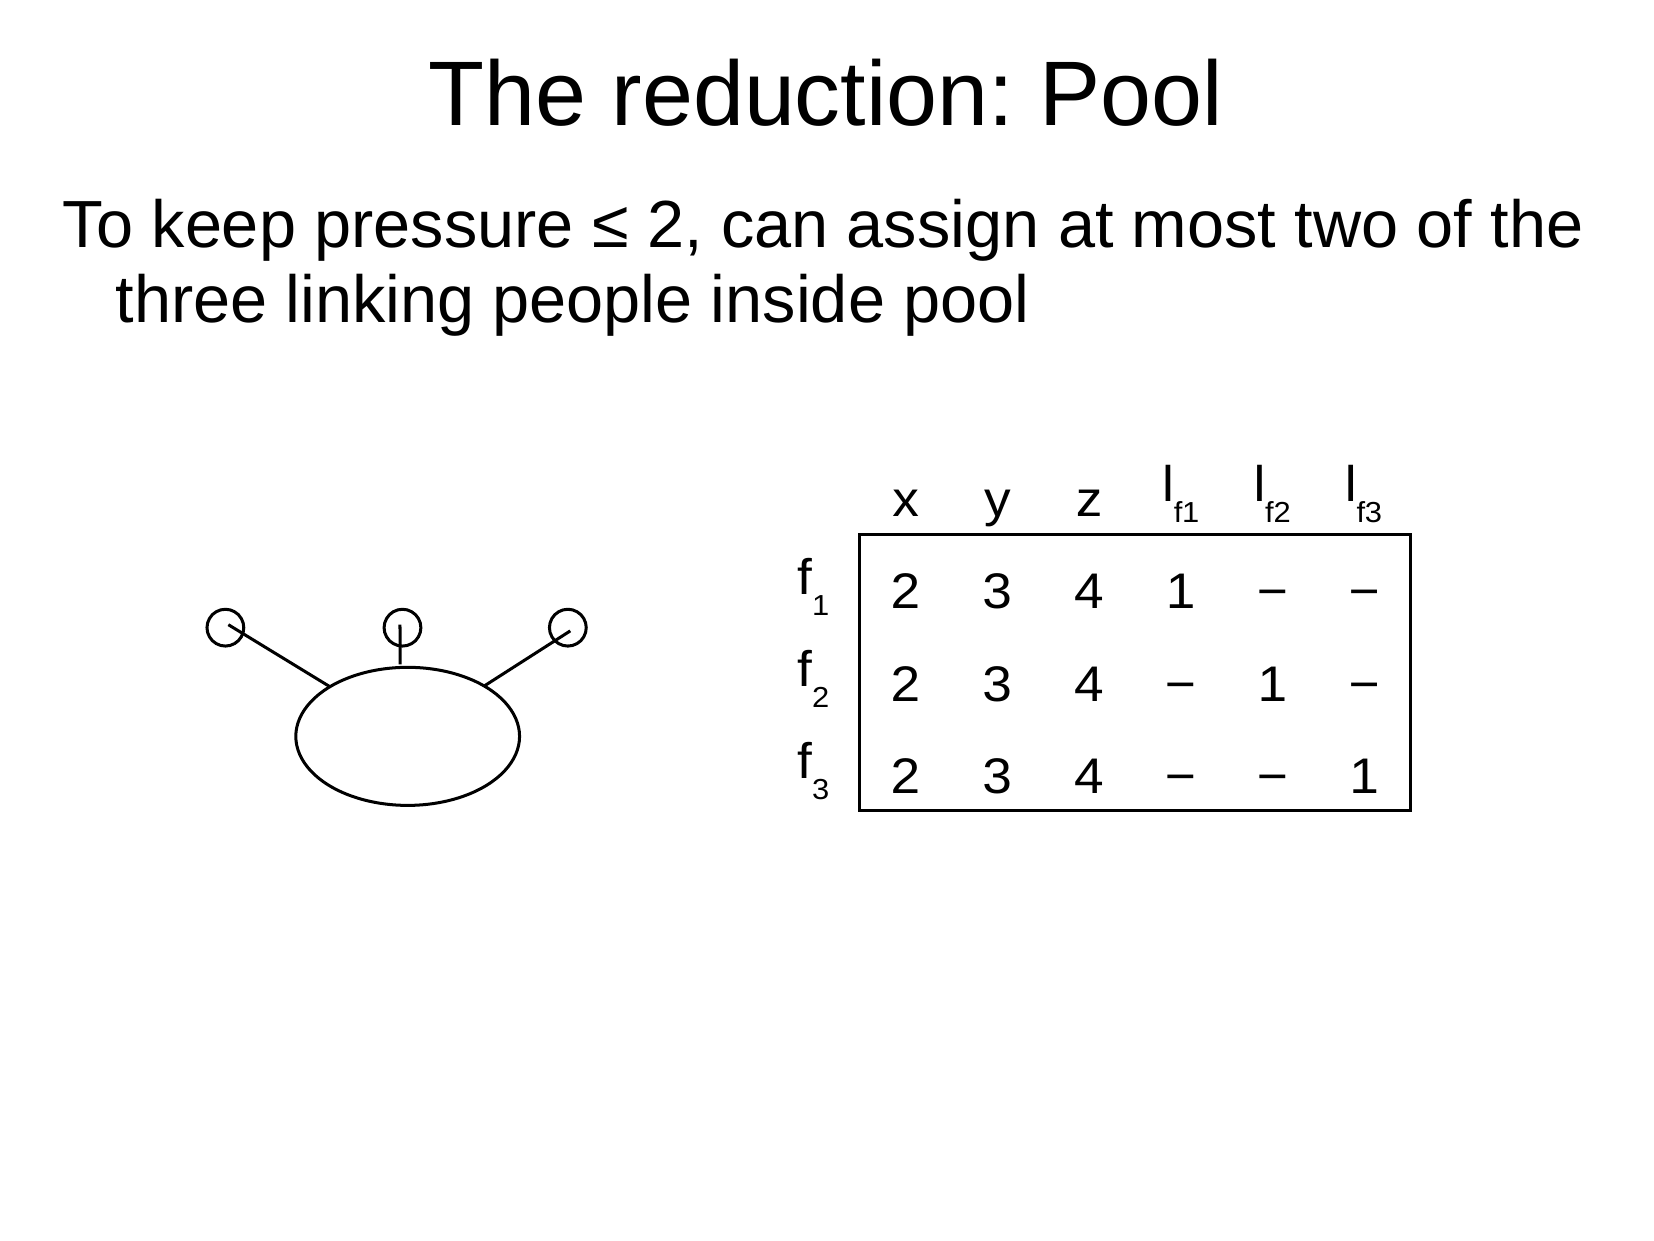

# The reduction: Pool
To keep pressure ≤ 2, can assign at most two of the three linking people inside pool